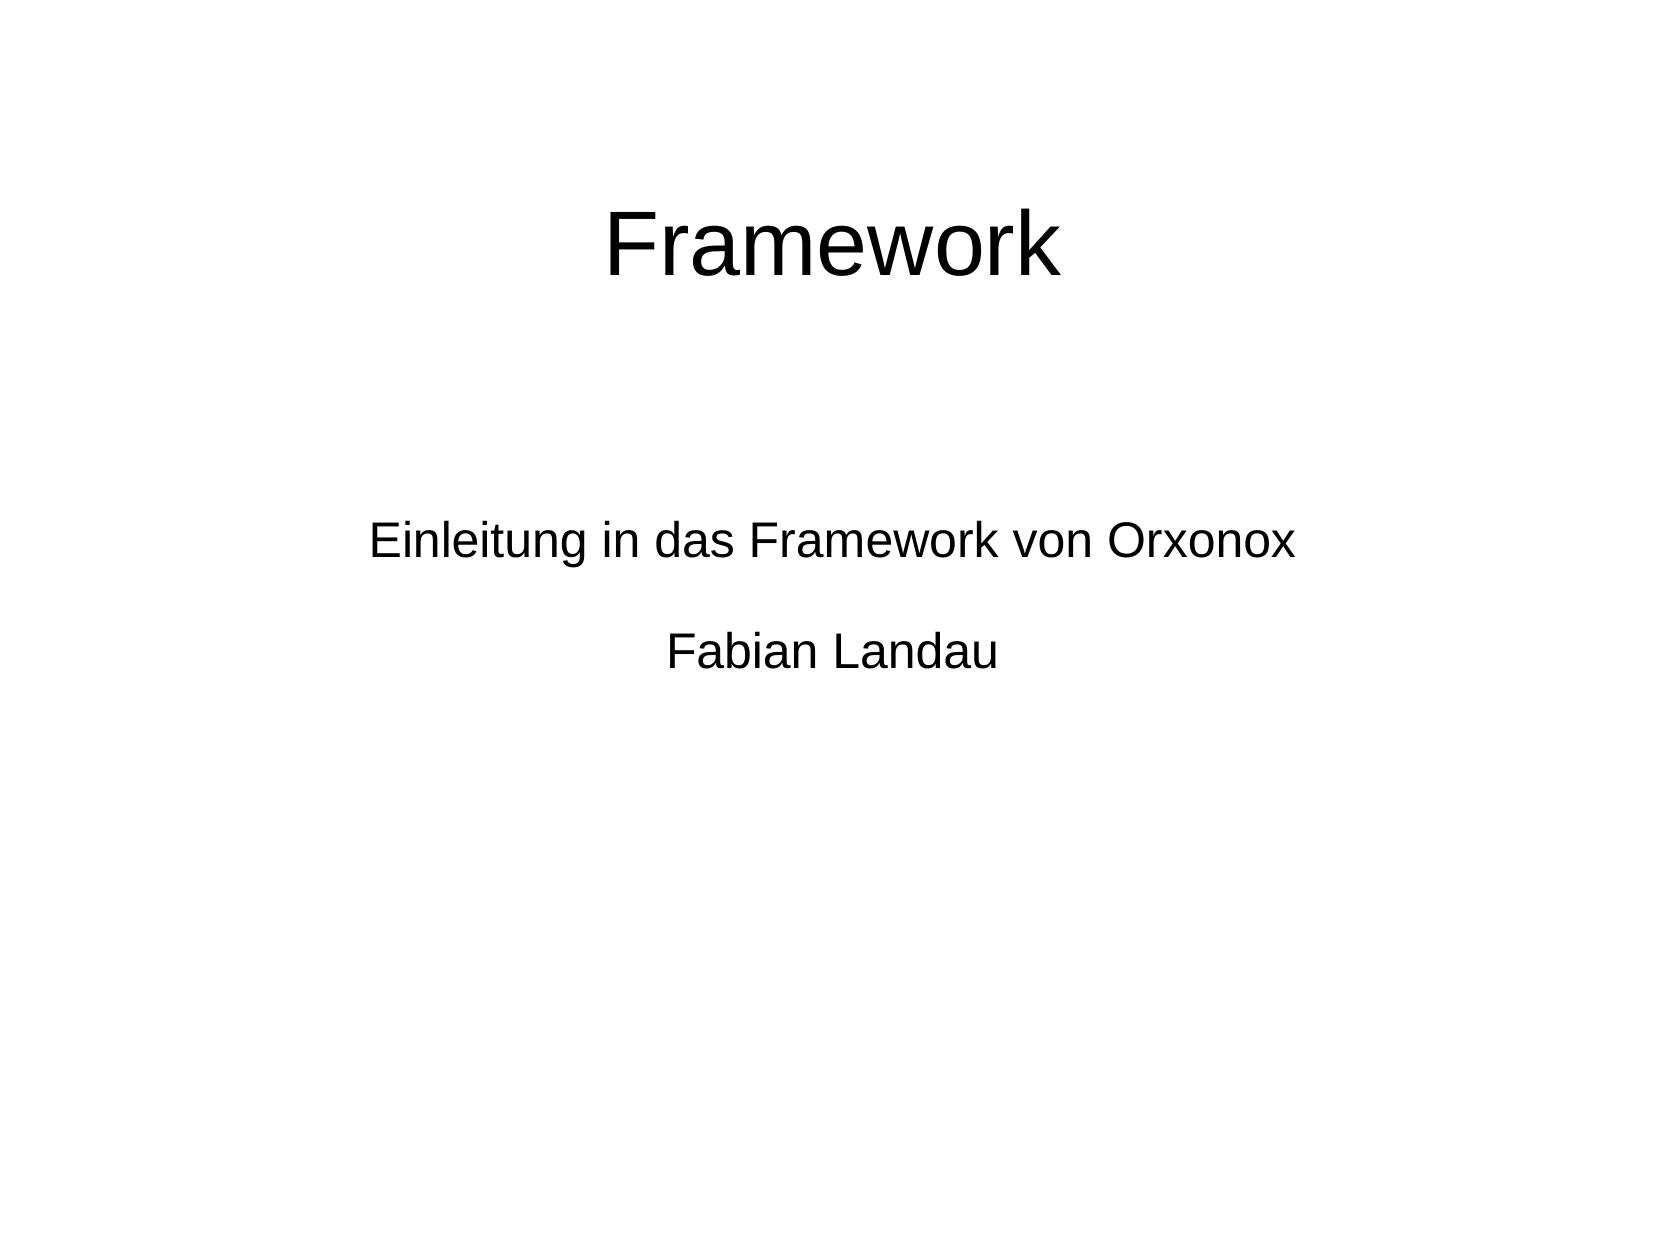

# Framework
Einleitung in das Framework von Orxonox
Fabian Landau